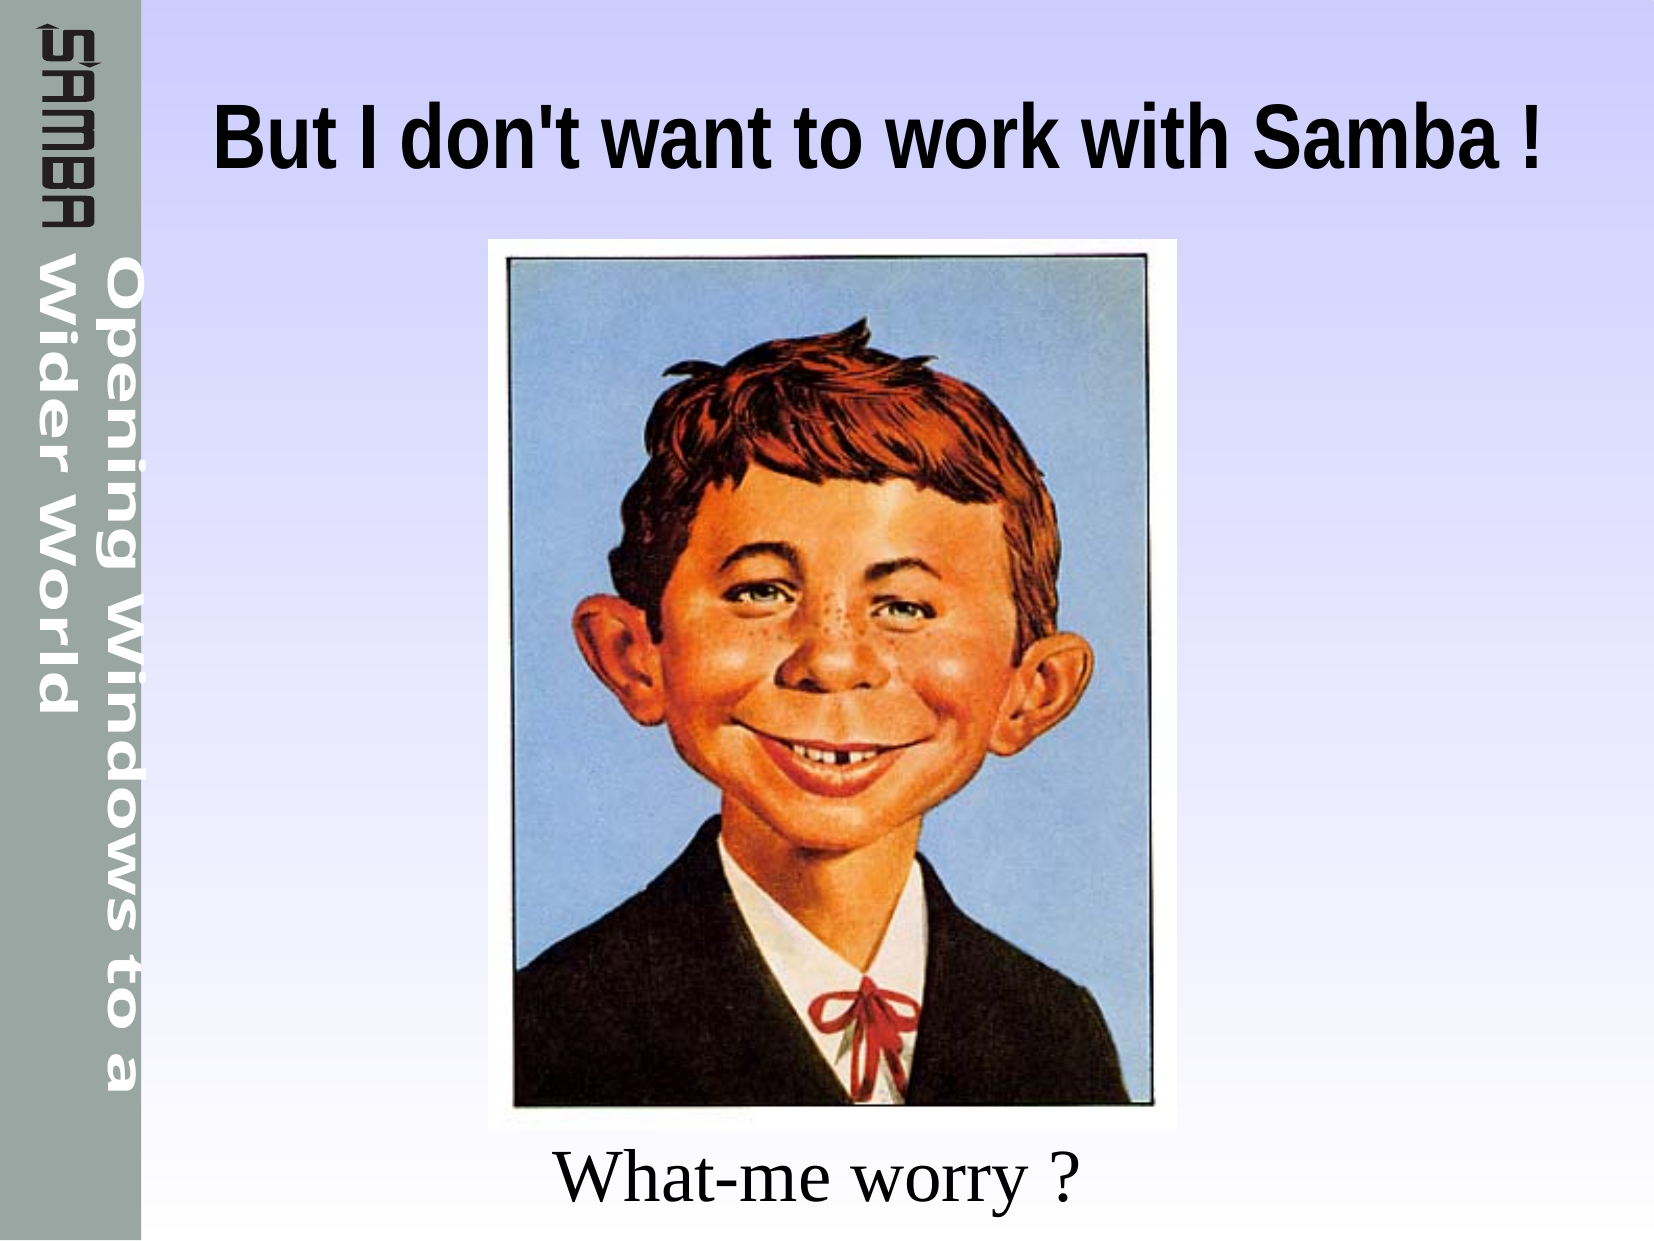

# But I don't want to work with Samba !
What-me worry ?